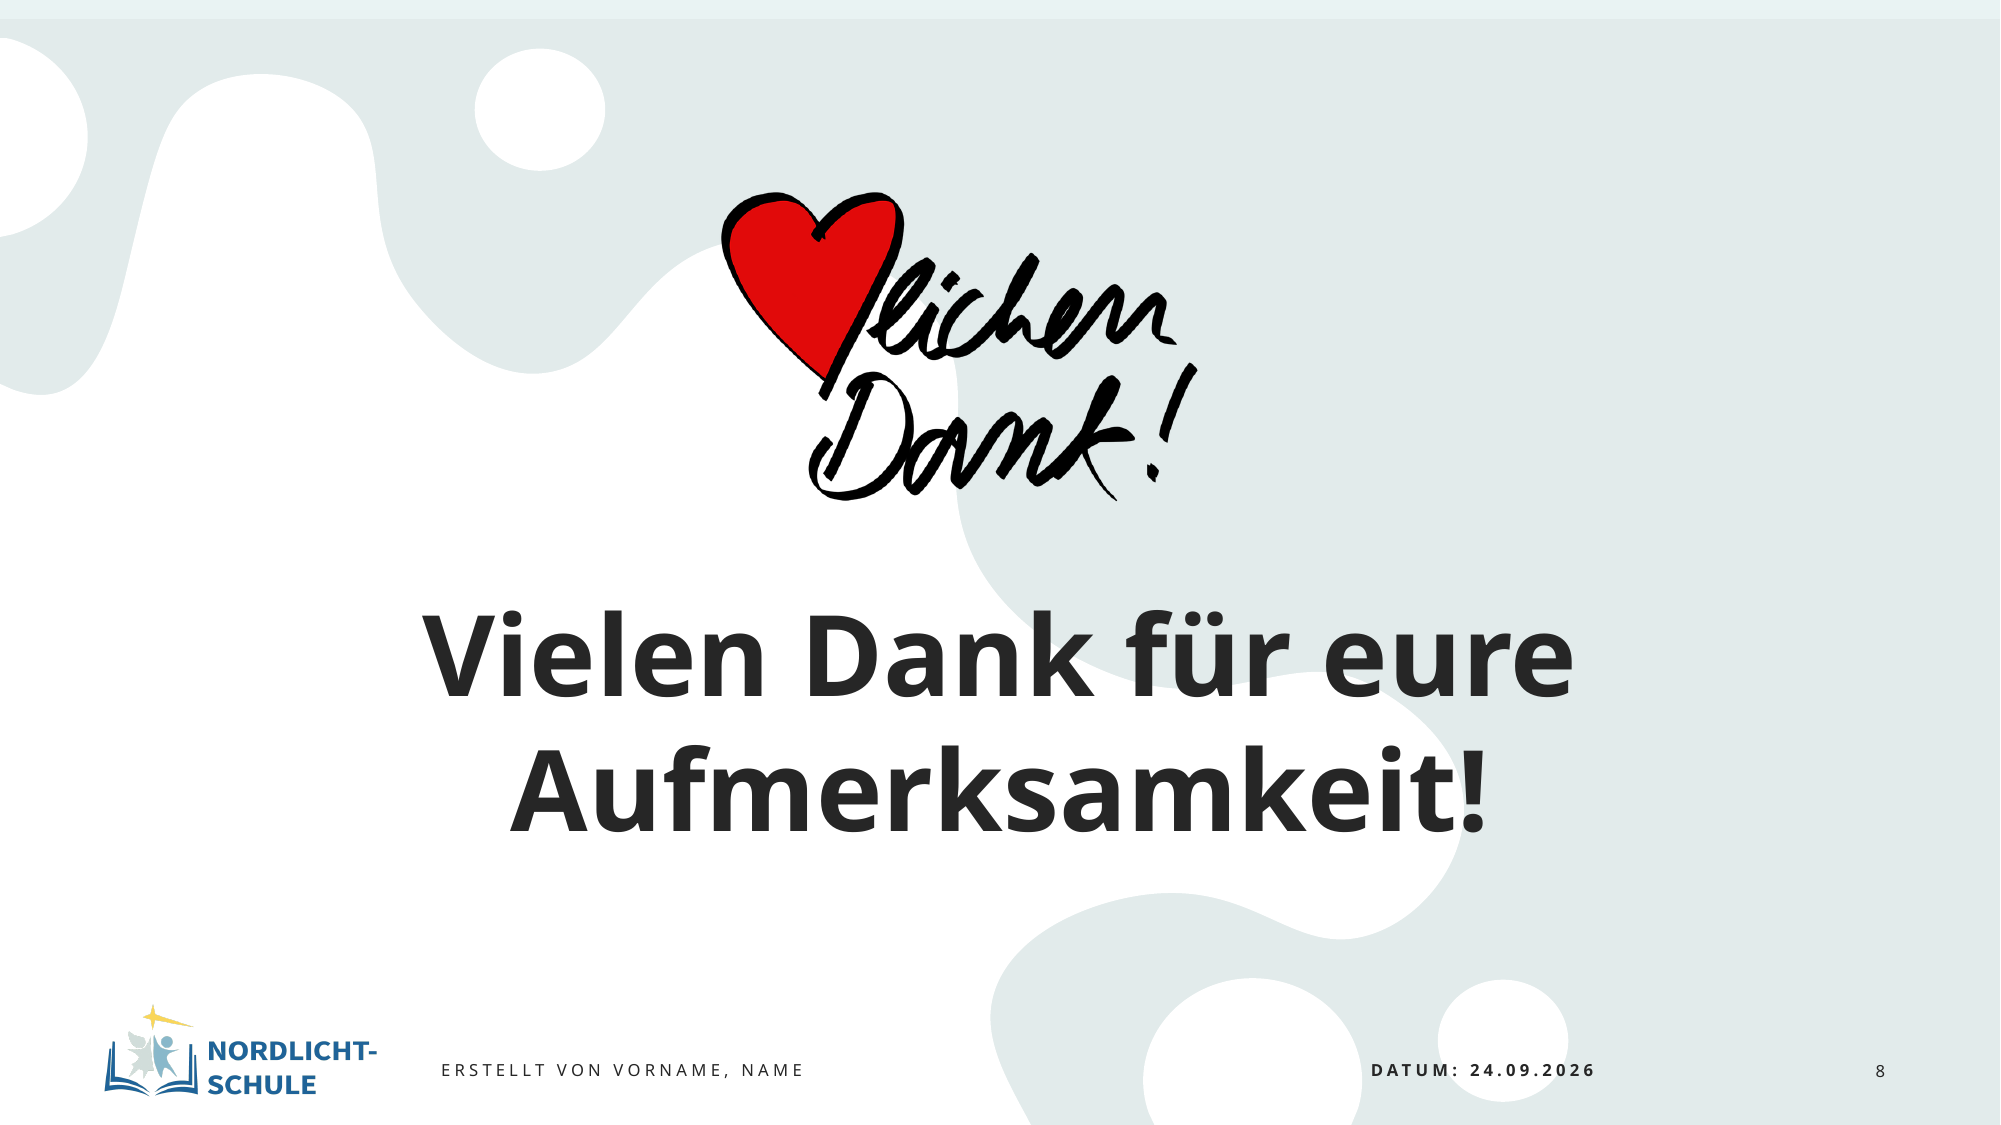

# Vielen Dank für eure Aufmerksamkeit!
Erstellt von Vorname, Name
DATUM:
8